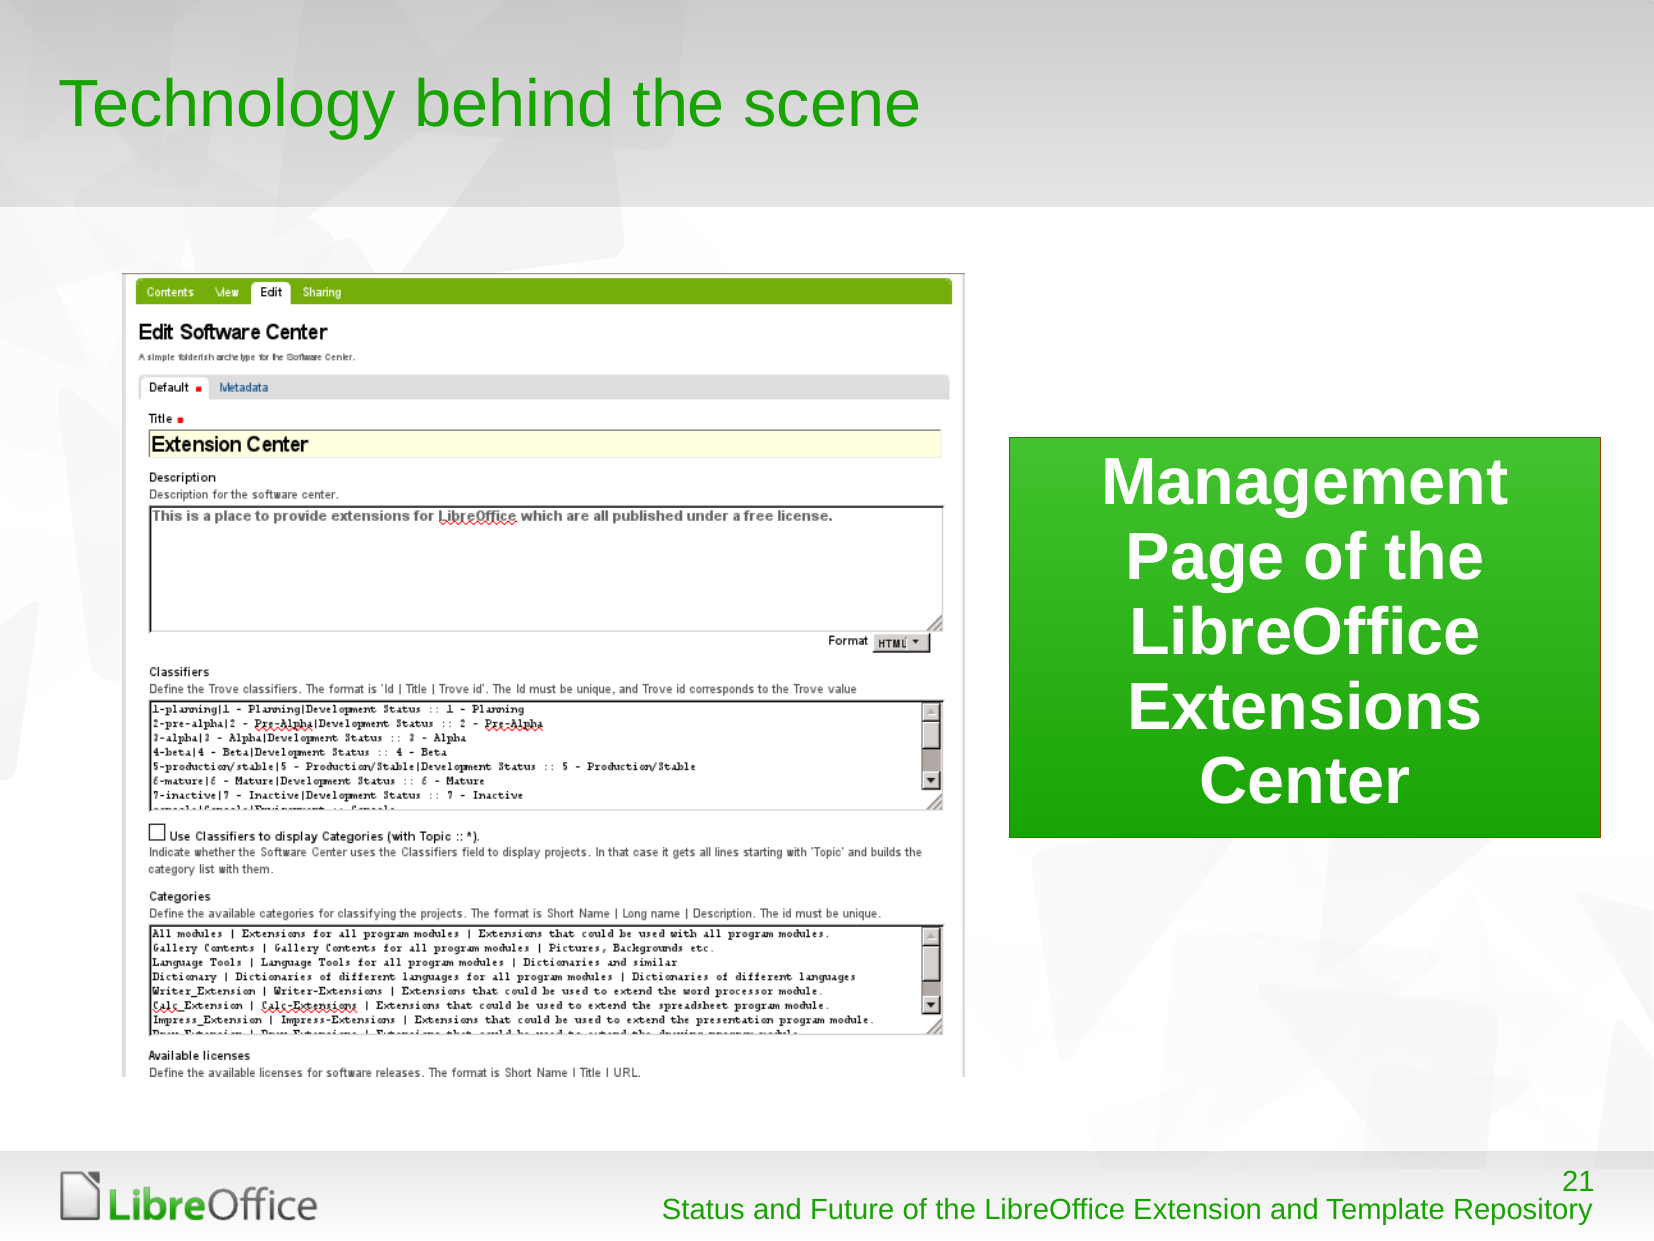

# Technology behind the scene
Management Page of the LibreOffice Extensions Center
21
Status and Future of the LibreOffice Extension and Template Repository